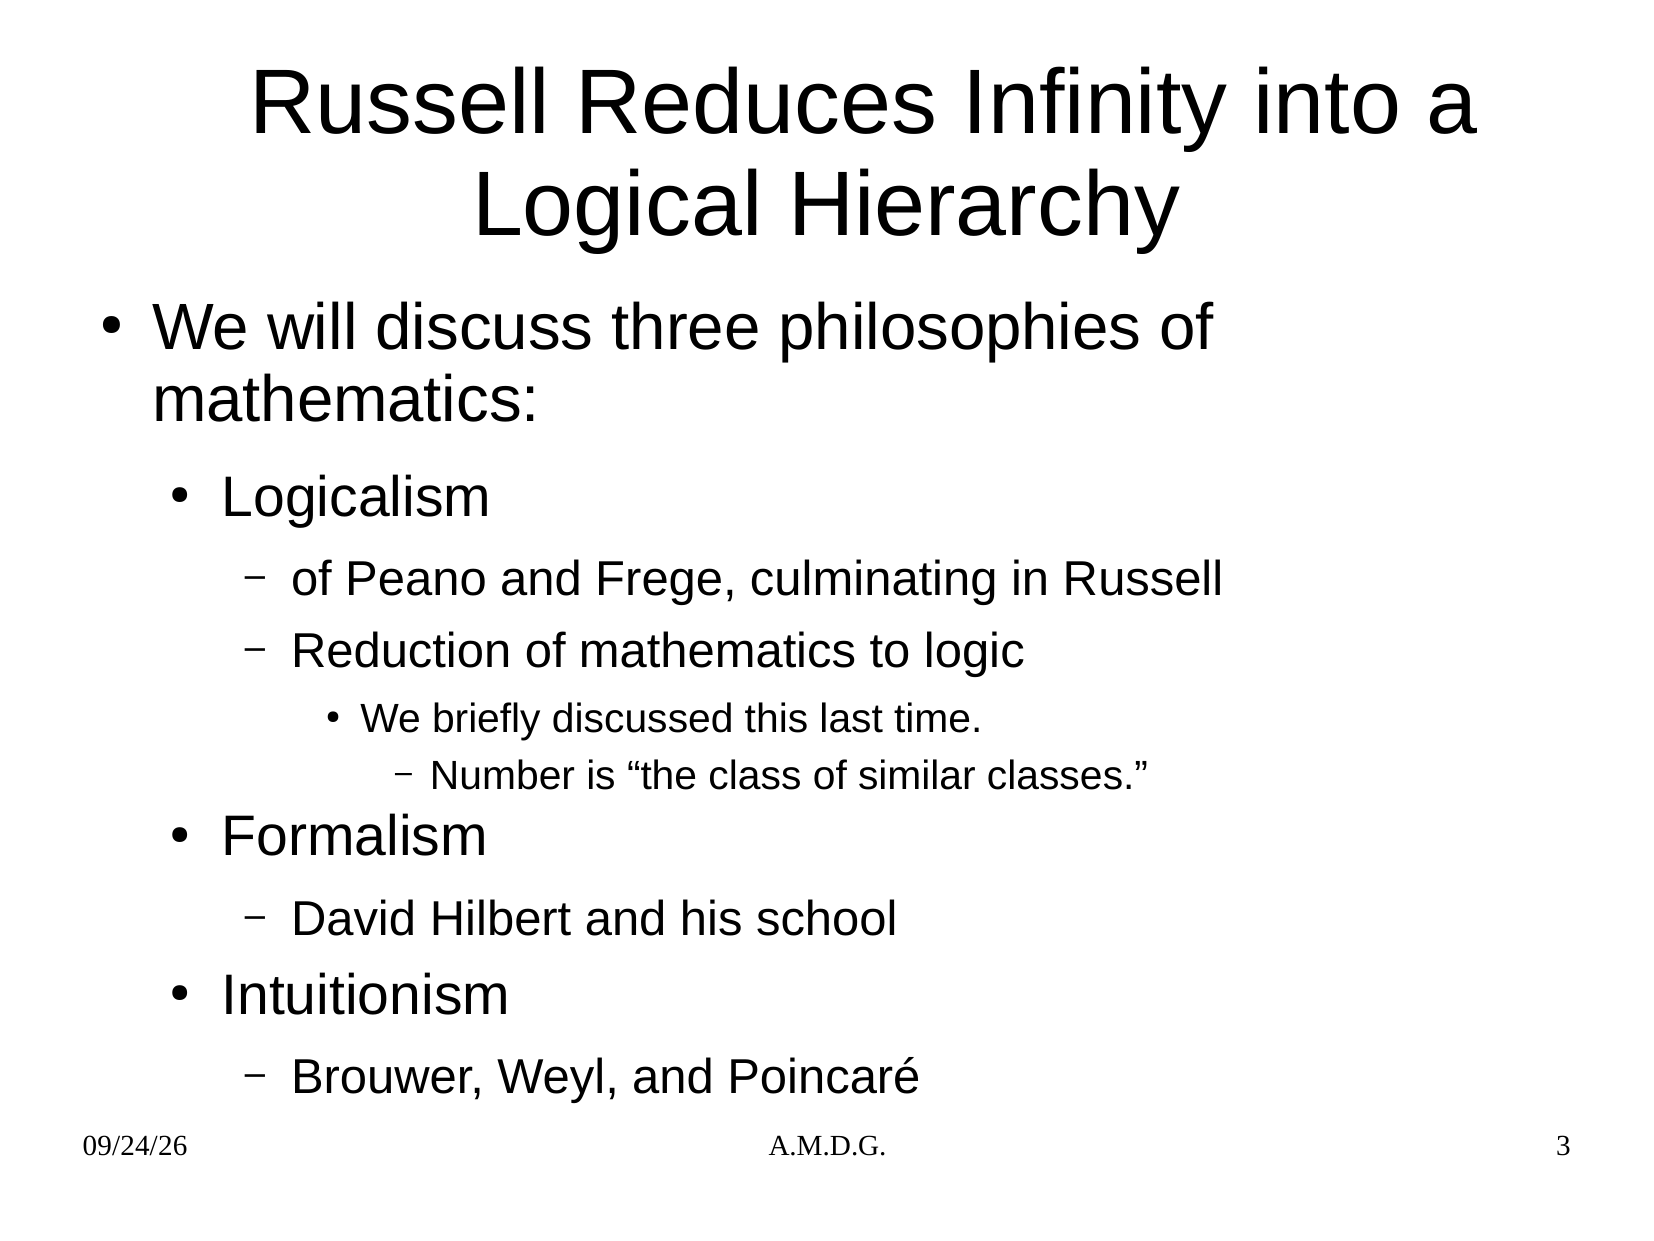

# Russell Reduces Infinity into a Logical Hierarchy
We will discuss three philosophies of mathematics:
Logicalism
of Peano and Frege, culminating in Russell
Reduction of mathematics to logic
We briefly discussed this last time.
Number is “the class of similar classes.”
Formalism
David Hilbert and his school
Intuitionism
Brouwer, Weyl, and Poincaré
A.M.D.G.
3